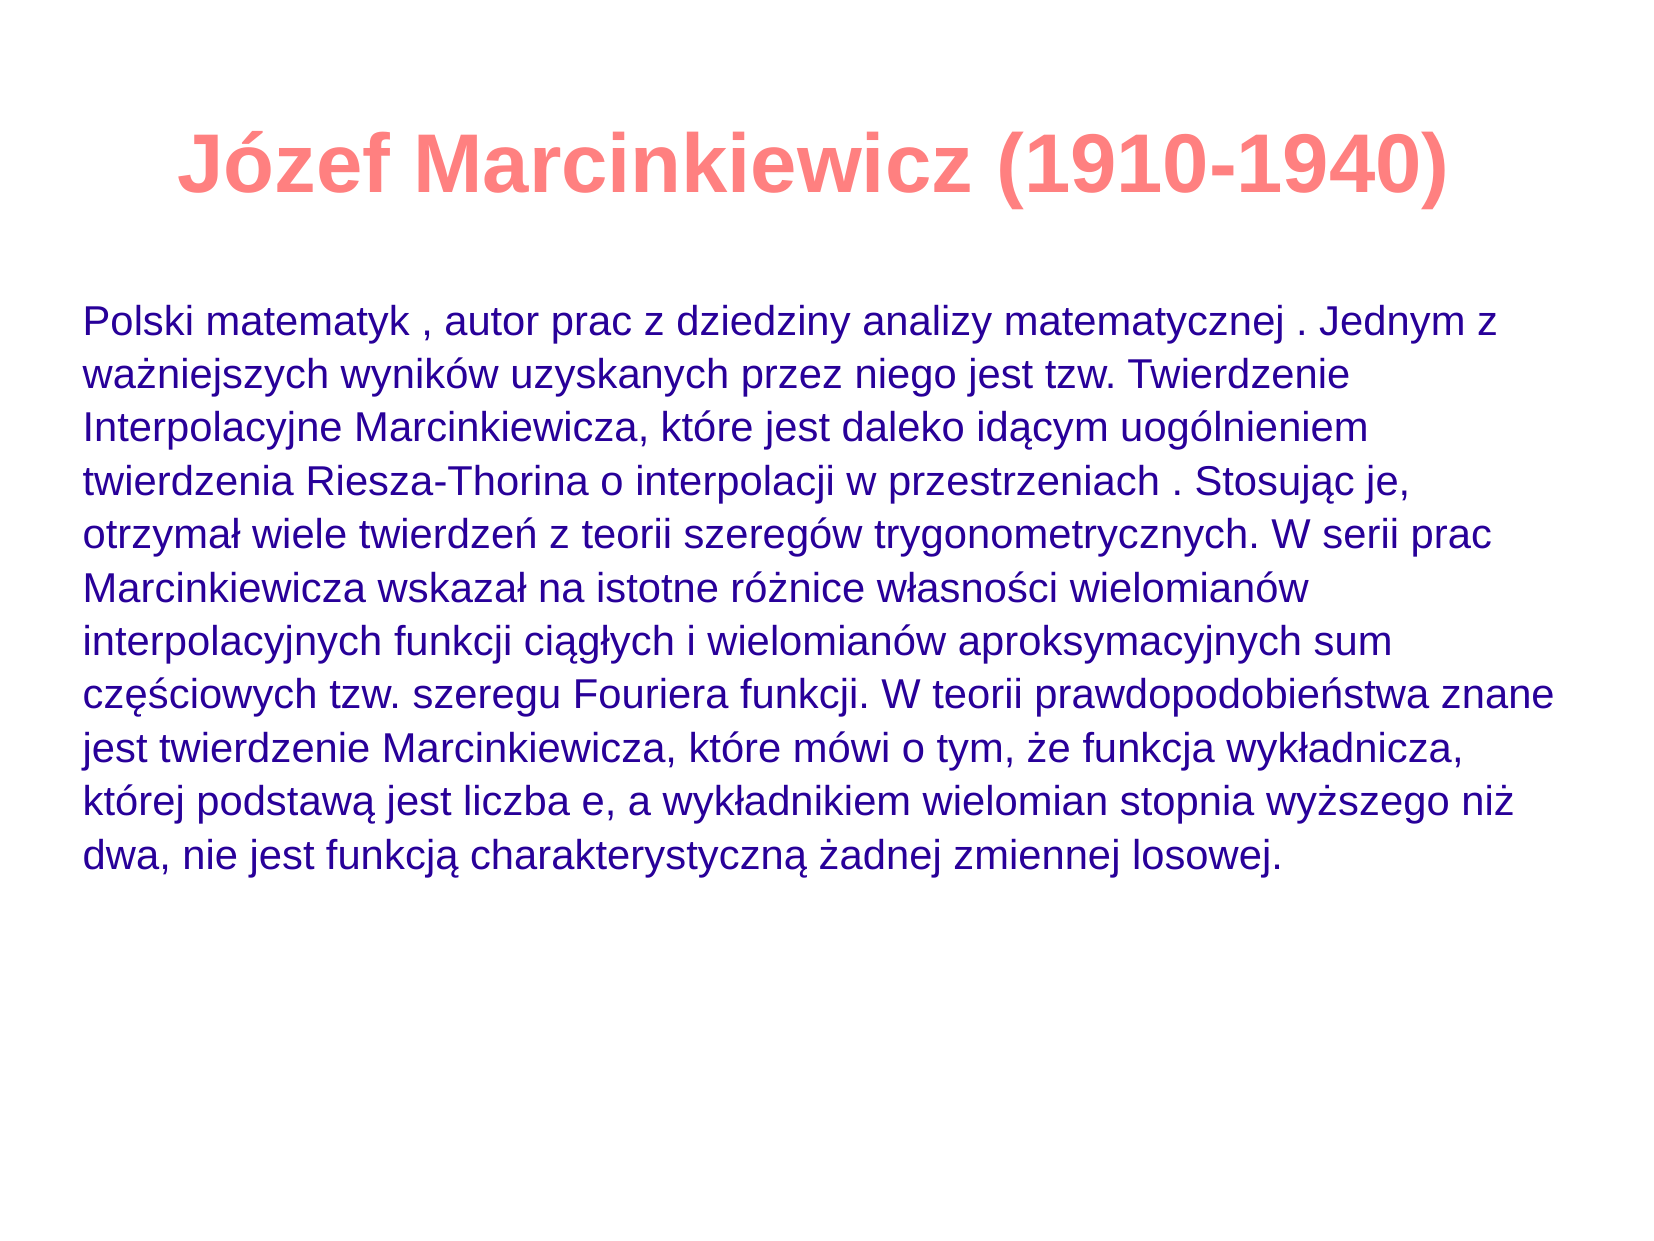

# Józef Marcinkiewicz (1910-1940)
Polski matematyk , autor prac z dziedziny analizy matematycznej . Jednym z ważniejszych wyników uzyskanych przez niego jest tzw. Twierdzenie Interpolacyjne Marcinkiewicza, które jest daleko idącym uogólnieniem twierdzenia Riesza-Thorina o interpolacji w przestrzeniach . Stosując je, otrzymał wiele twierdzeń z teorii szeregów trygonometrycznych. W serii prac Marcinkiewicza wskazał na istotne różnice własności wielomianów interpolacyjnych funkcji ciągłych i wielomianów aproksymacyjnych sum częściowych tzw. szeregu Fouriera funkcji. W teorii prawdopodobieństwa znane jest twierdzenie Marcinkiewicza, które mówi o tym, że funkcja wykładnicza, której podstawą jest liczba e, a wykładnikiem wielomian stopnia wyższego niż dwa, nie jest funkcją charakterystyczną żadnej zmiennej losowej.